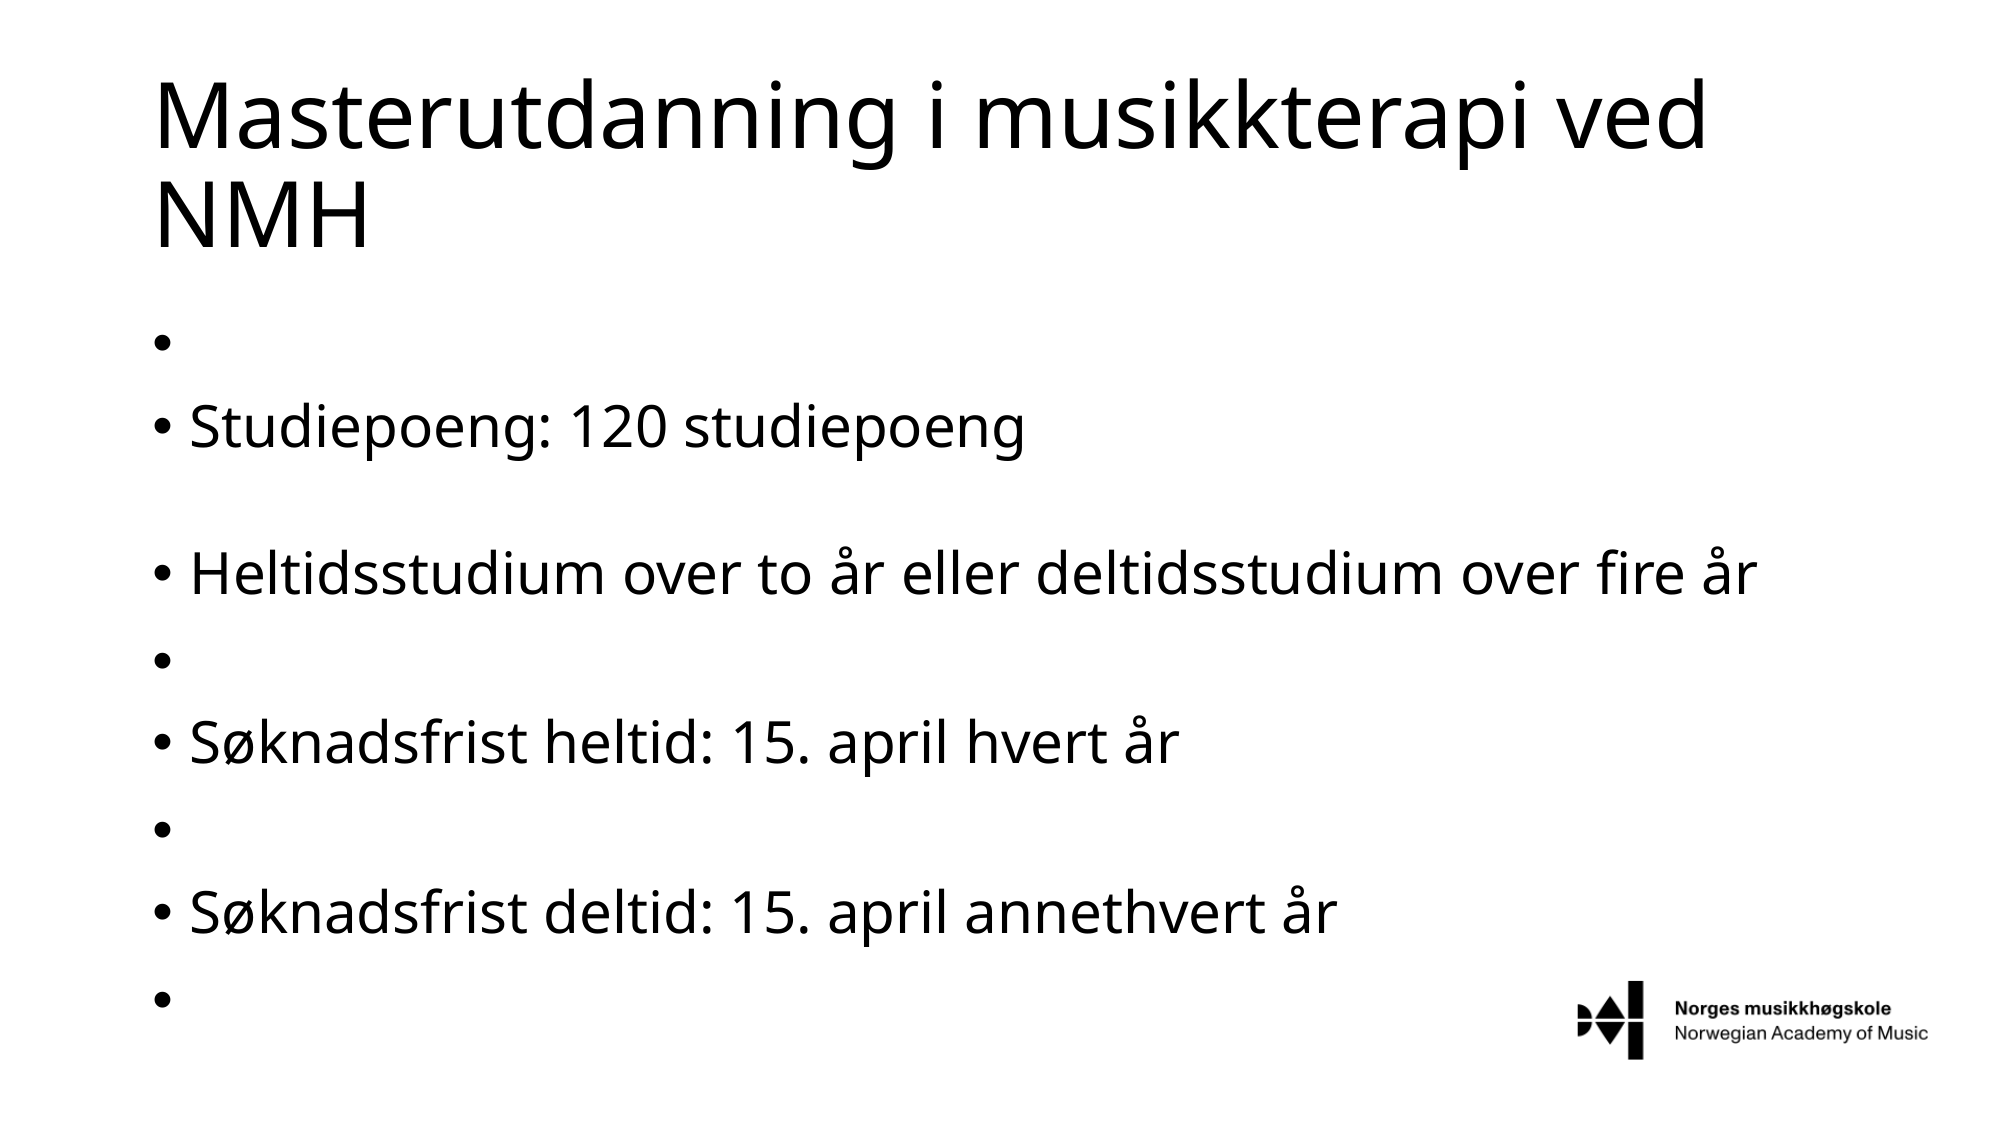

# Masterutdanning i musikkterapi ved NMH
Studiepoeng: 120 studiepoeng
Heltidsstudium over to år eller deltidsstudium over fire år
Søknadsfrist heltid: 15. april hvert år
Søknadsfrist deltid: 15. april annethvert år